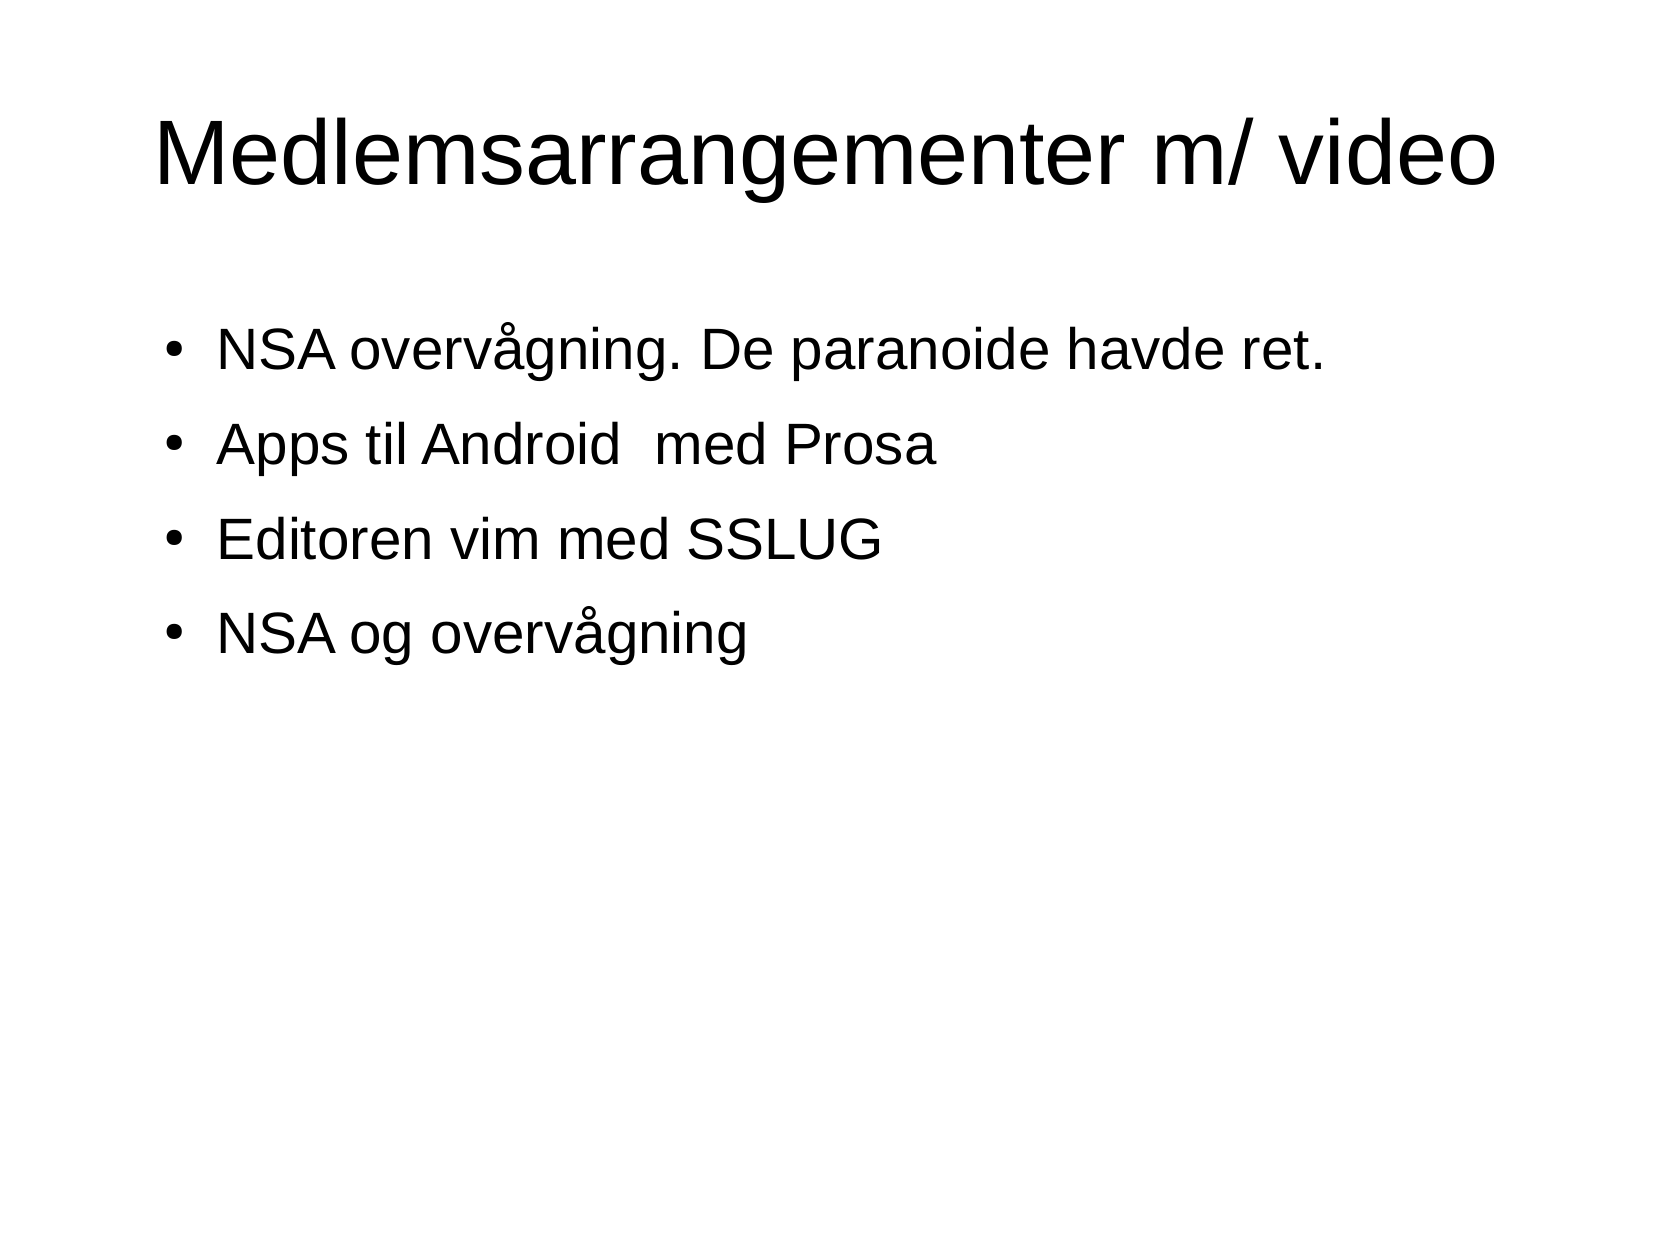

# Medlemsarrangementer m/ video
NSA overvågning. De paranoide havde ret.
Apps til Android med Prosa
Editoren vim med SSLUG
NSA og overvågning